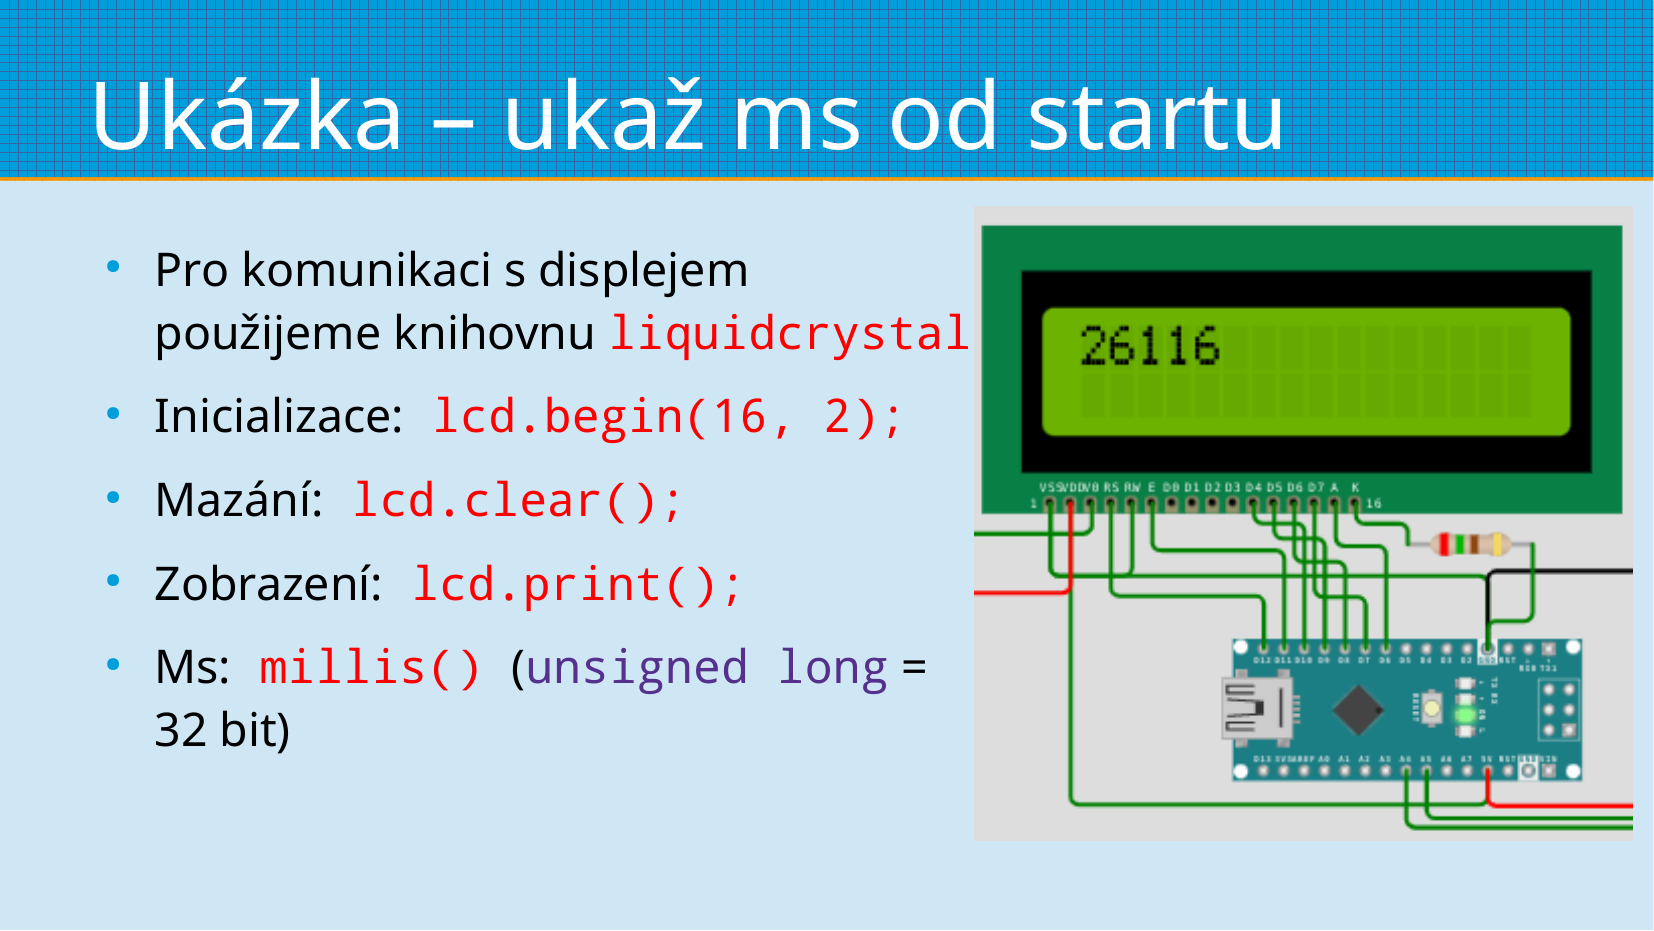

# Ukázka – ukaž ms od startu
Pro komunikaci s displejem použijeme knihovnu liquidcrystal
Inicializace: lcd.begin(16, 2);
Mazání: lcd.clear();
Zobrazení: lcd.print();
Ms: millis() (unsigned long = 32 bit)